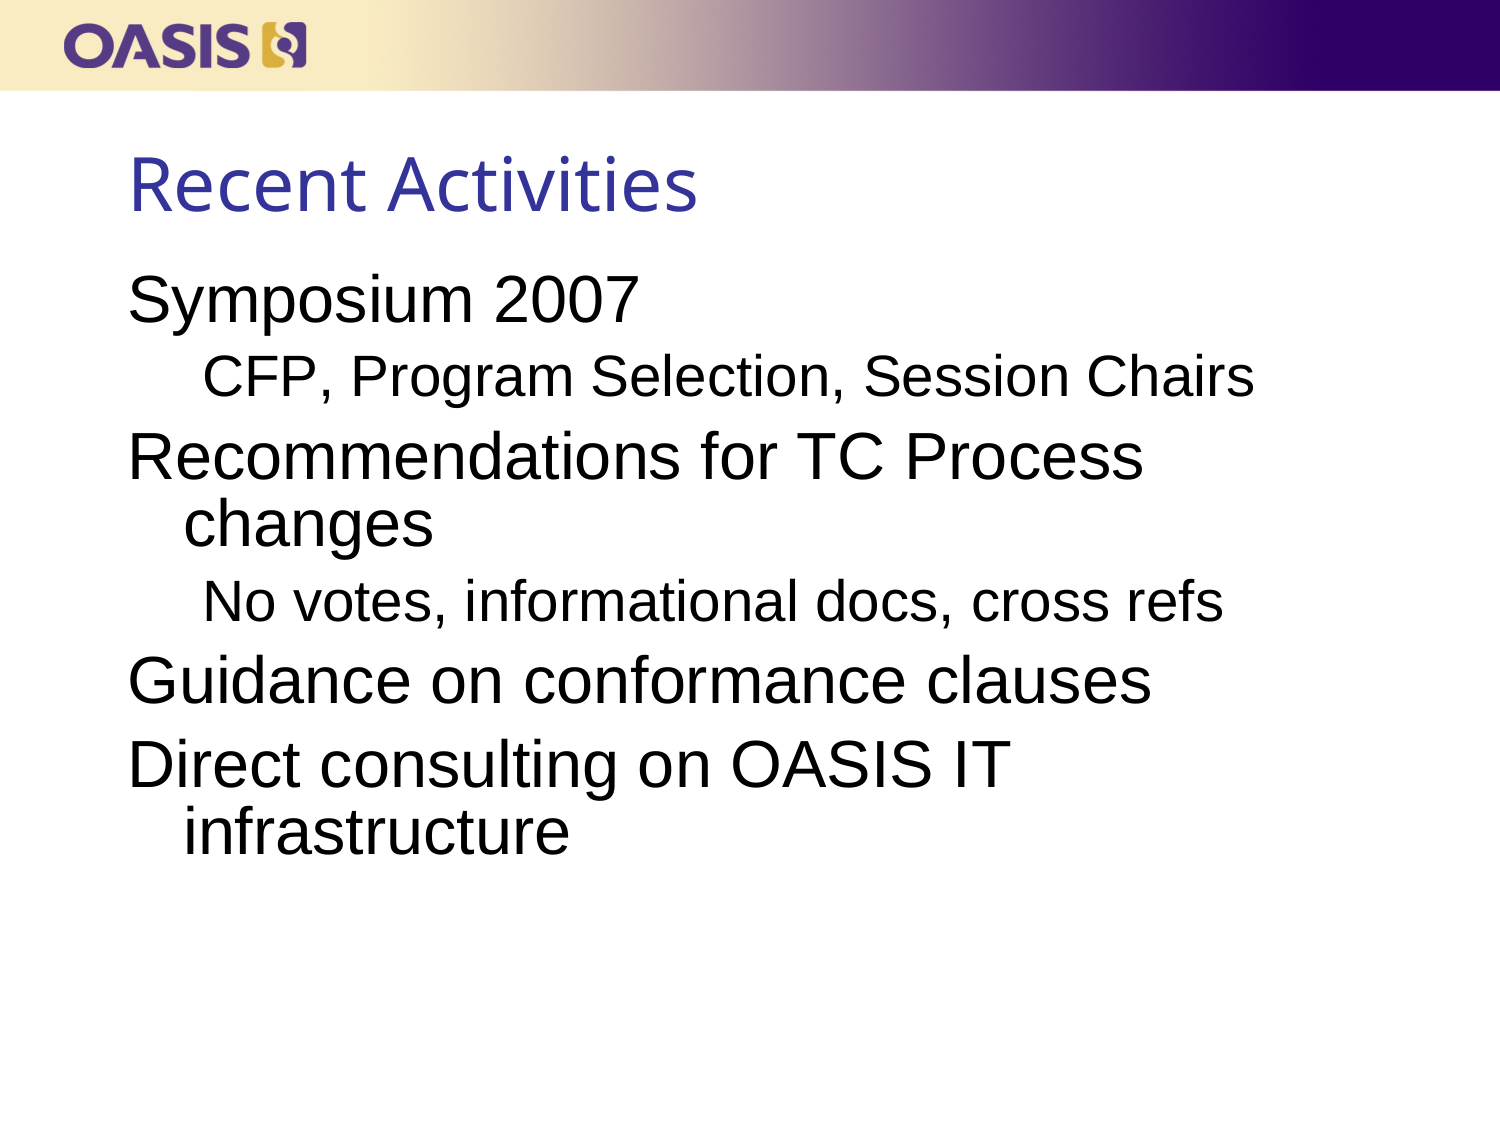

# Recent Activities
Symposium 2007
CFP, Program Selection, Session Chairs
Recommendations for TC Process changes
No votes, informational docs, cross refs
Guidance on conformance clauses
Direct consulting on OASIS IT infrastructure